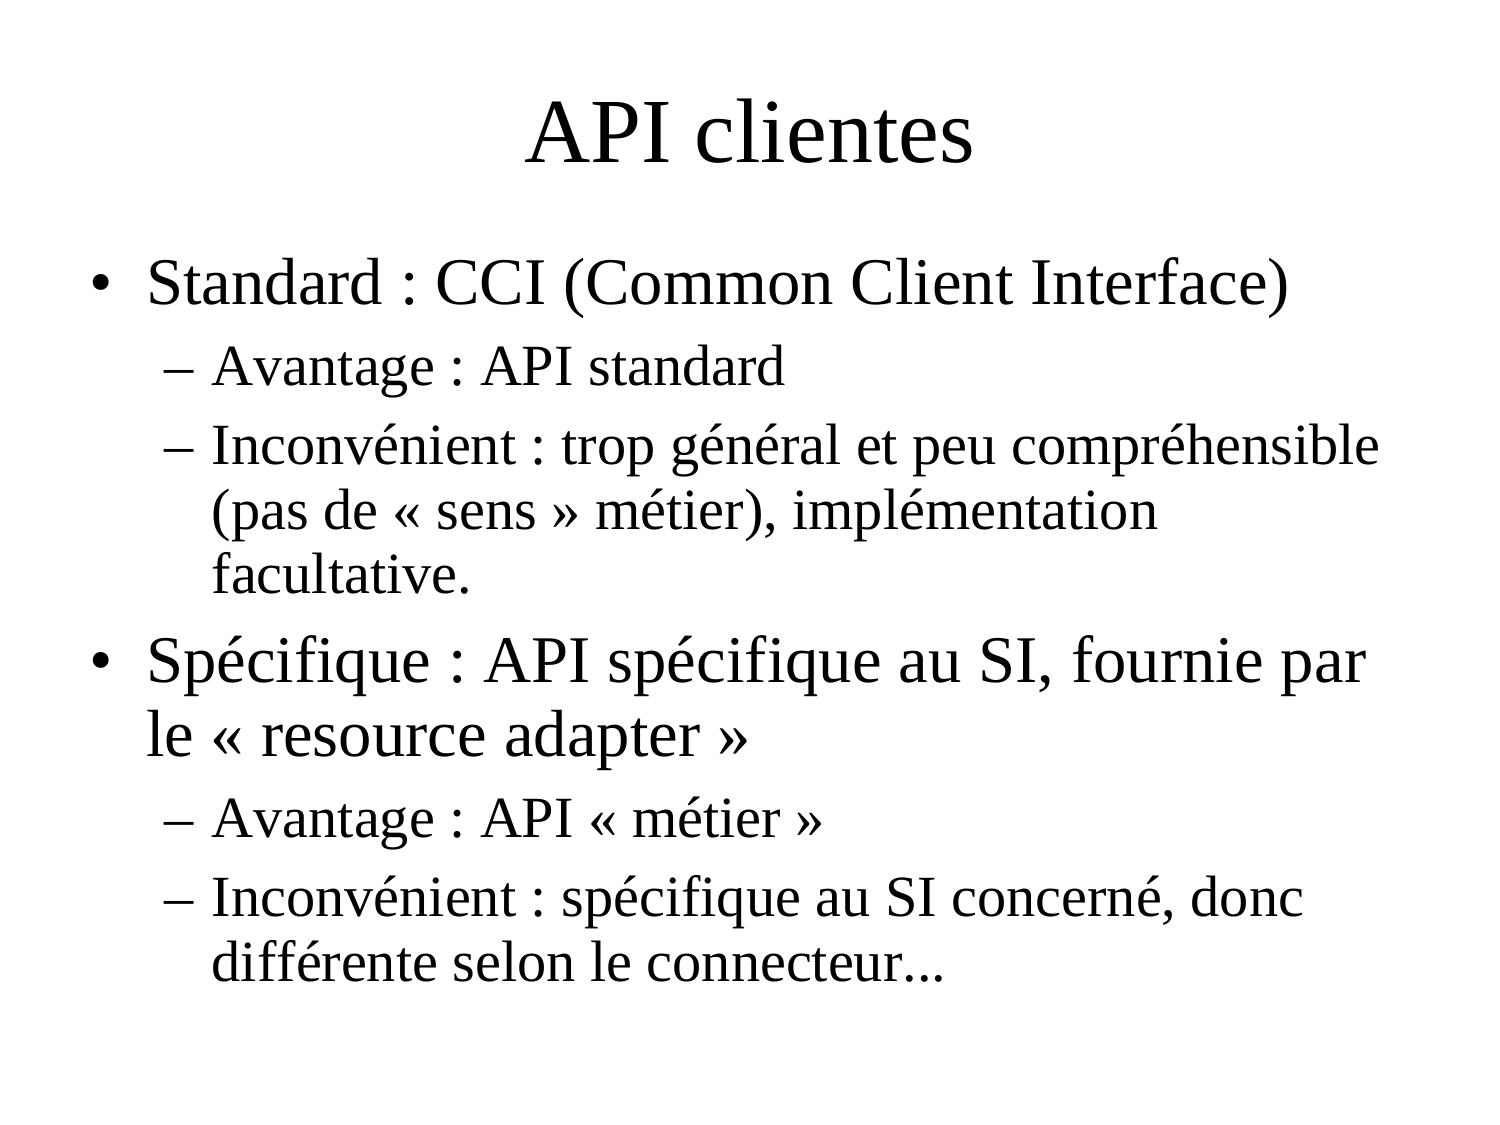

# API clientes
Standard : CCI (Common Client Interface)
Avantage : API standard
Inconvénient : trop général et peu compréhensible (pas de « sens » métier), implémentation facultative.
Spécifique : API spécifique au SI, fournie par le « resource adapter »
Avantage : API « métier »
Inconvénient : spécifique au SI concerné, donc différente selon le connecteur...